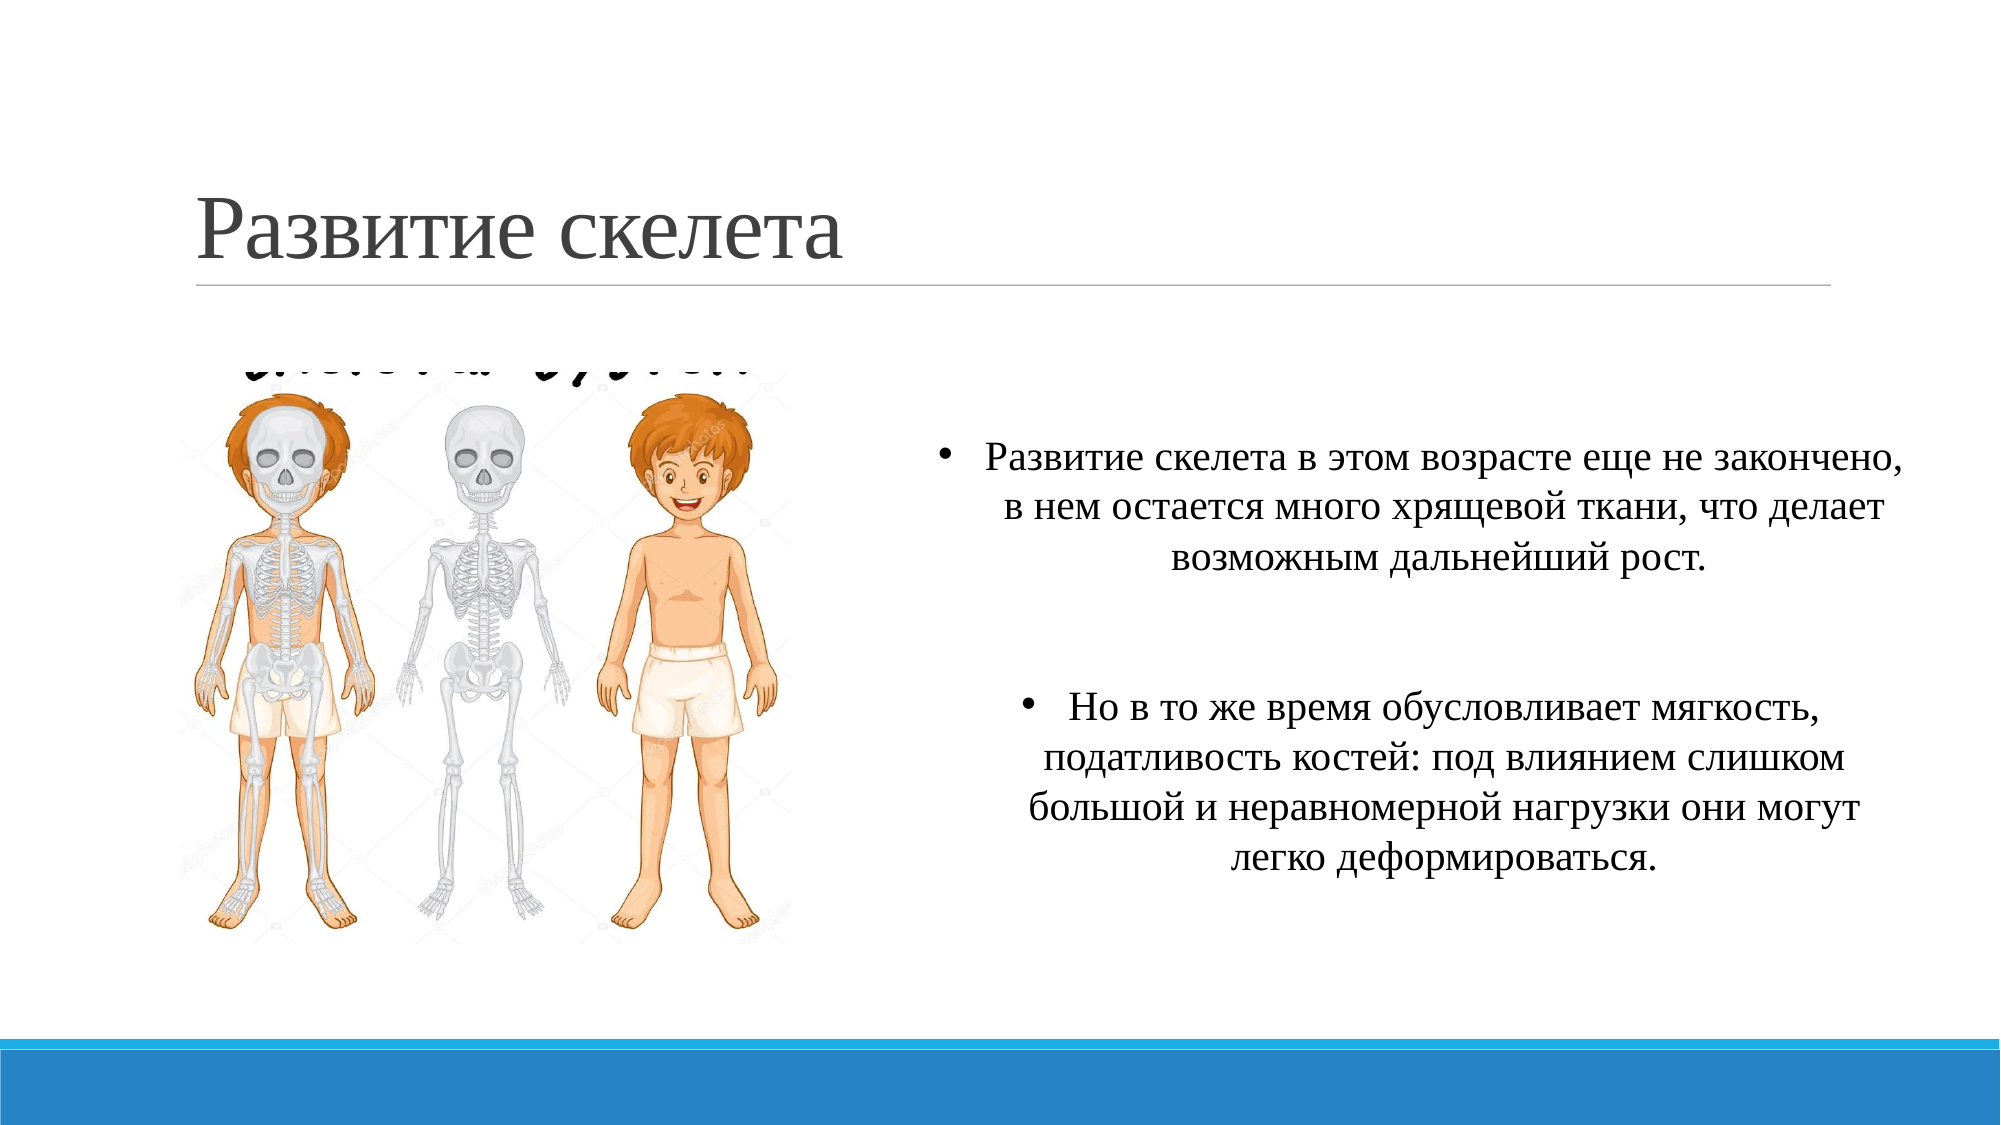

# Развитие скелета
Развитие скелета в этом возрасте еще не закончено, в нем остается много хрящевой ткани, что делает возможным дальнейший рост.
Но в то же время обусловливает мягкость, податливость костей: под влиянием слишком большой и неравномерной нагрузки они могут легко деформироваться.